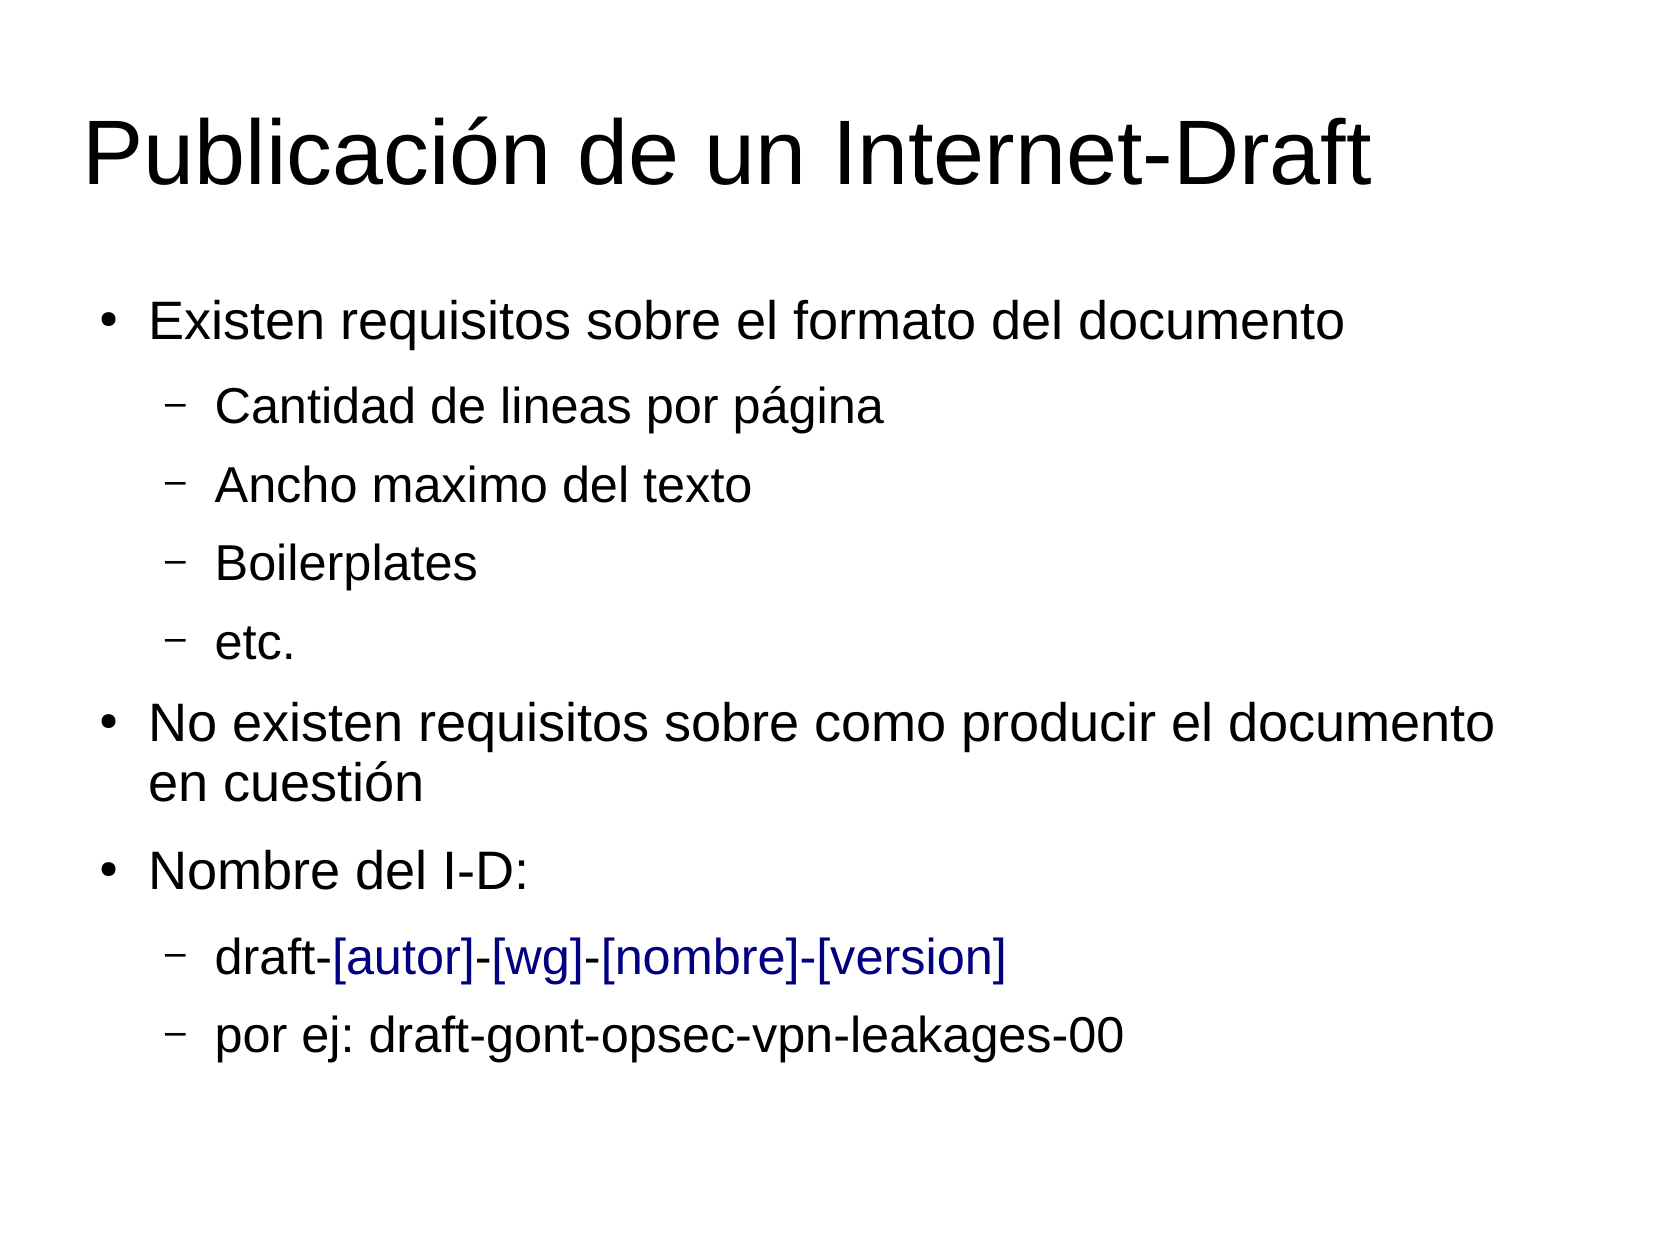

# Publicación de un Internet-Draft
Existen requisitos sobre el formato del documento
Cantidad de lineas por página
Ancho maximo del texto
Boilerplates
etc.
No existen requisitos sobre como producir el documento en cuestión
Nombre del I-D:
draft-[autor]-[wg]-[nombre]-[version]
por ej: draft-gont-opsec-vpn-leakages-00